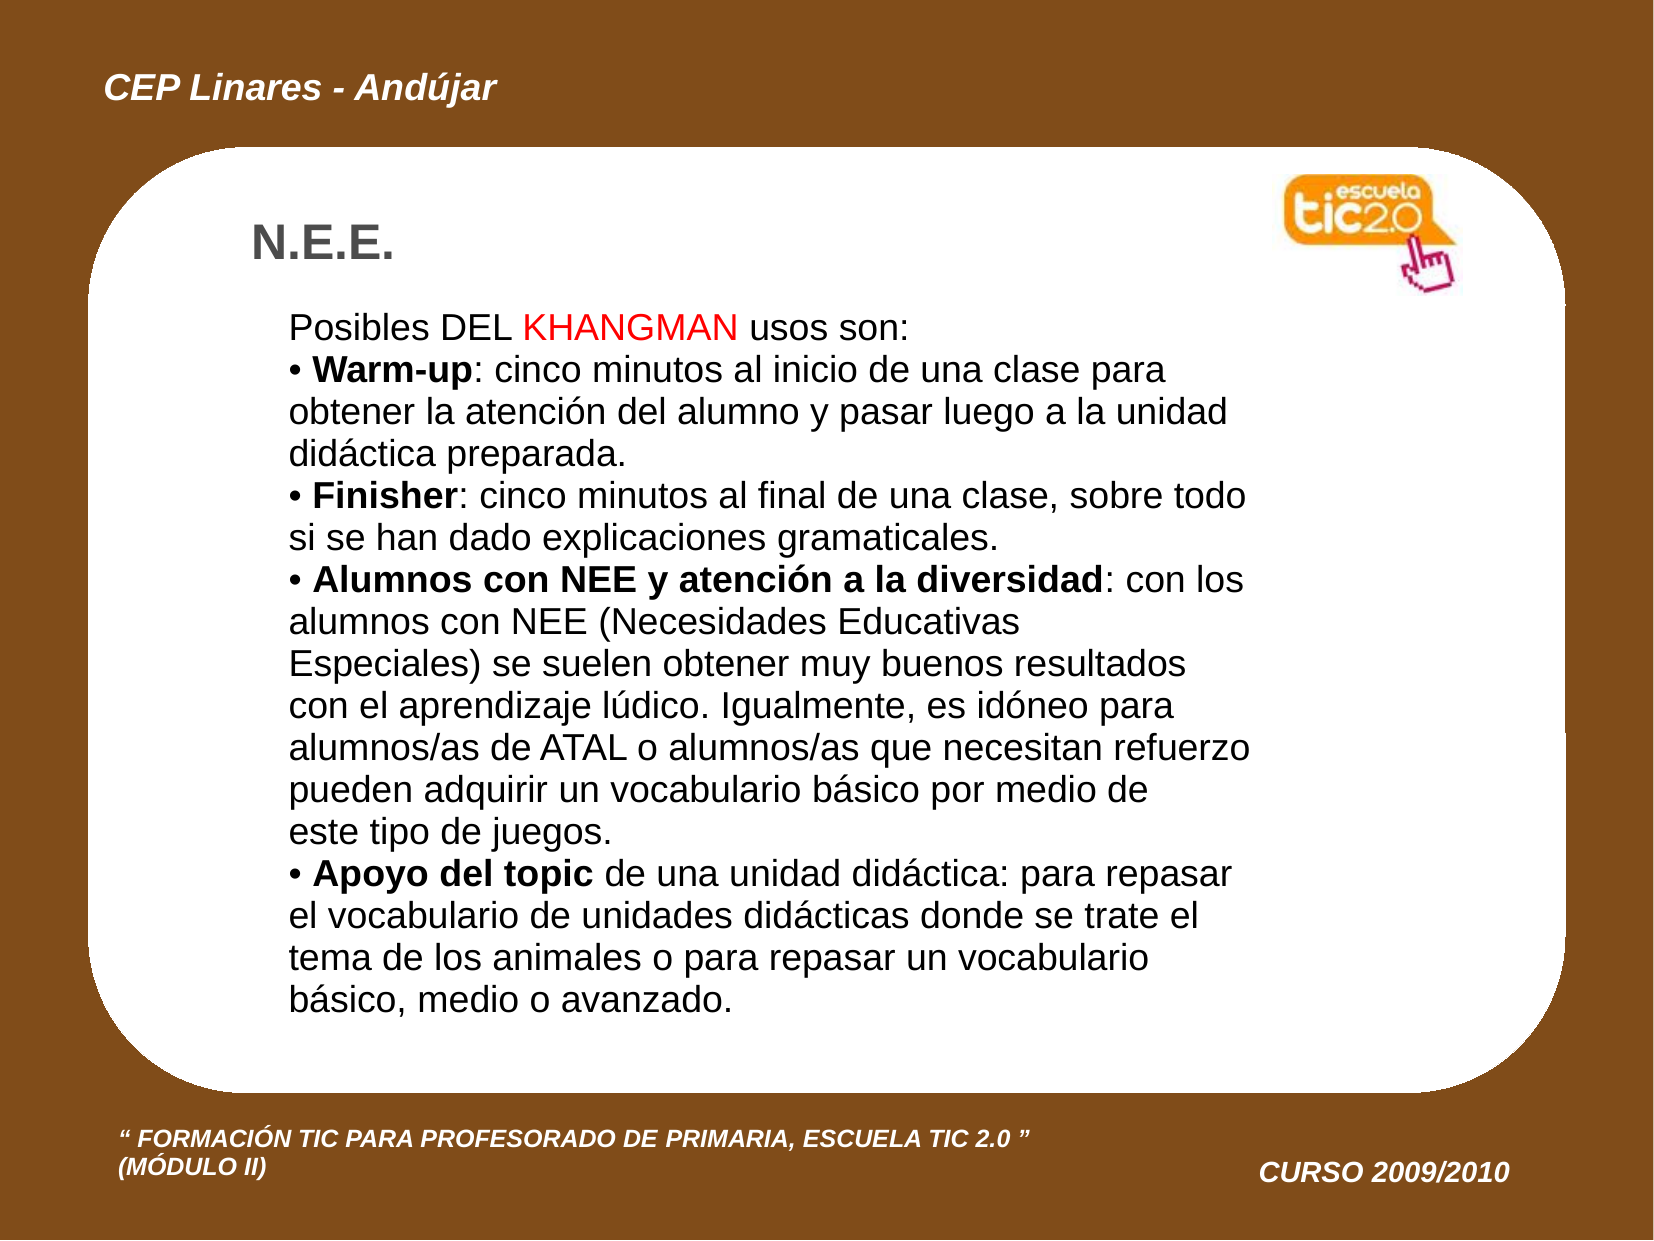

N.E.E.
Posibles DEL KHANGMAN usos son:
• Warm-up: cinco minutos al inicio de una clase para obtener la atención del alumno y pasar luego a la unidad
didáctica preparada.
• Finisher: cinco minutos al final de una clase, sobre todo si se han dado explicaciones gramaticales.
• Alumnos con NEE y atención a la diversidad: con los alumnos con NEE (Necesidades Educativas
Especiales) se suelen obtener muy buenos resultados con el aprendizaje lúdico. Igualmente, es idóneo para
alumnos/as de ATAL o alumnos/as que necesitan refuerzo pueden adquirir un vocabulario básico por medio de
este tipo de juegos.
• Apoyo del topic de una unidad didáctica: para repasar el vocabulario de unidades didácticas donde se trate el
tema de los animales o para repasar un vocabulario básico, medio o avanzado.